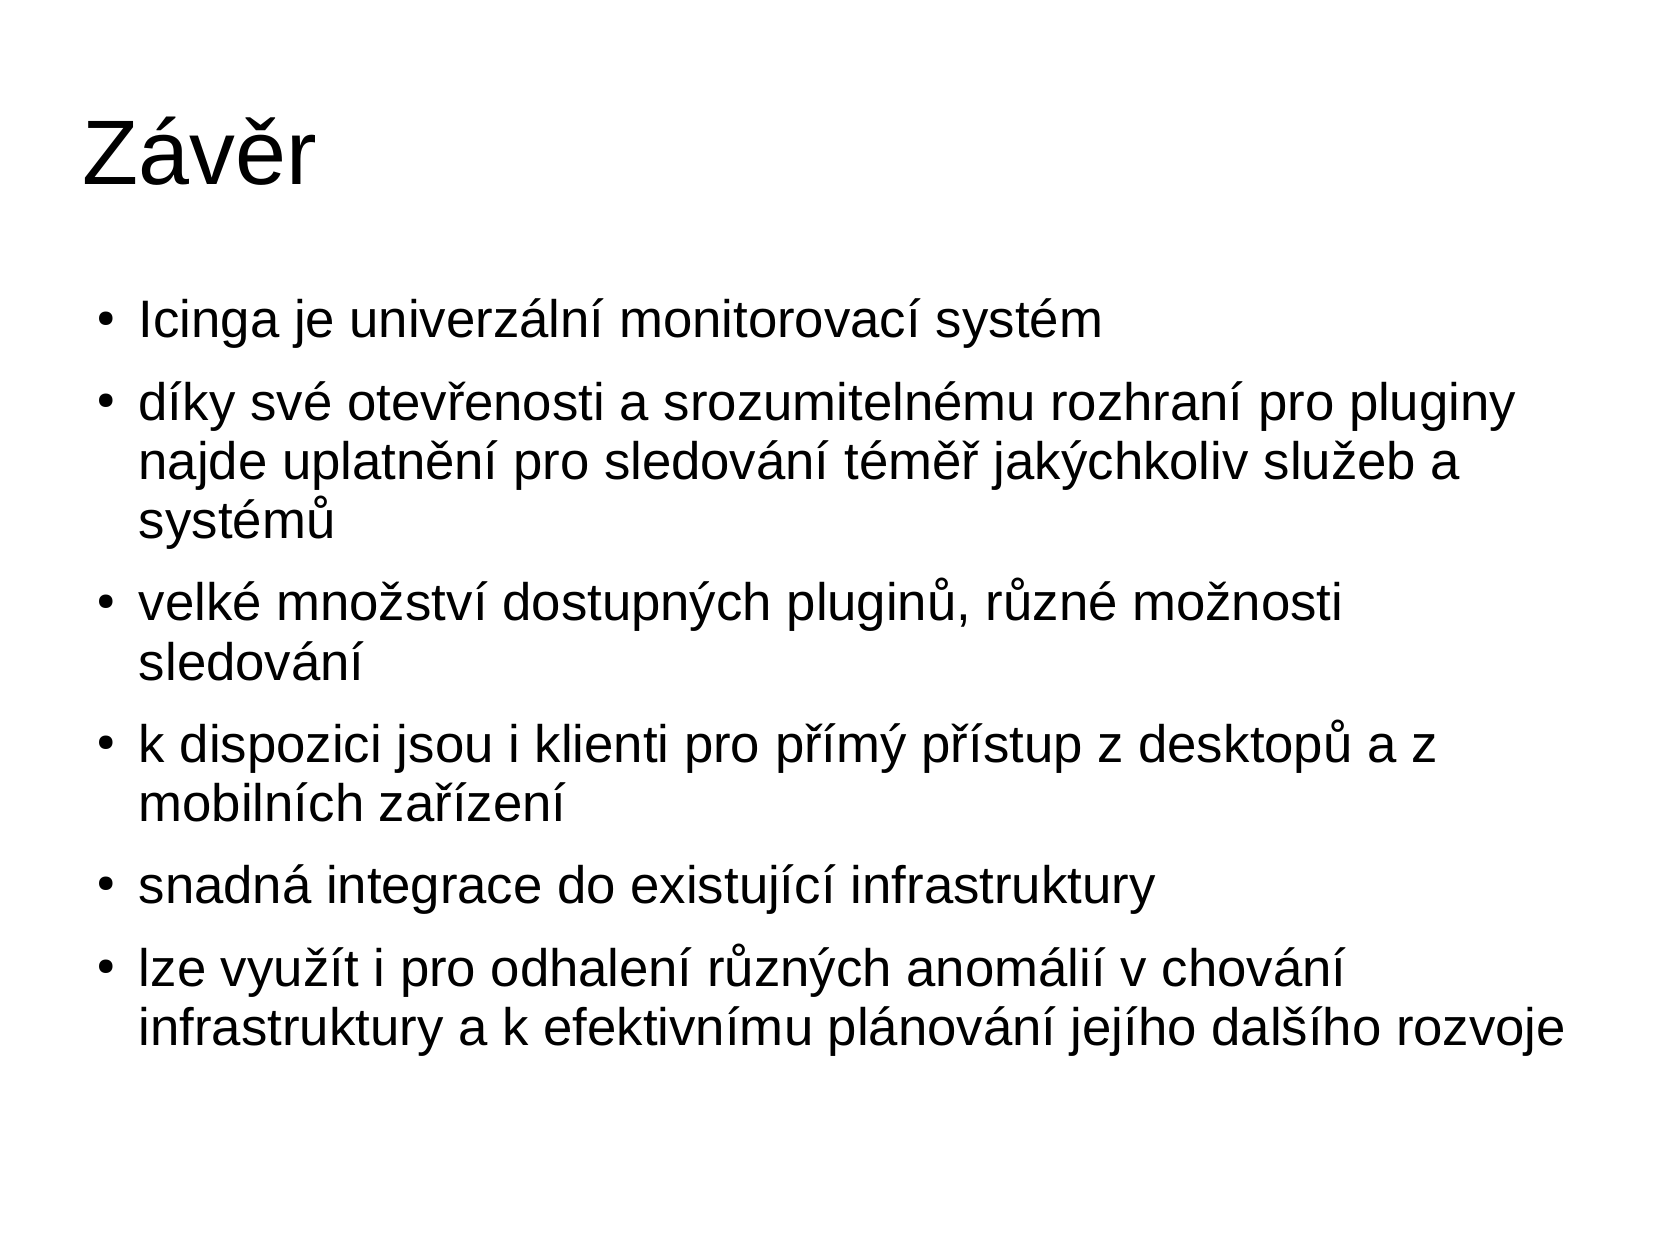

# Závěr
Icinga je univerzální monitorovací systém
díky své otevřenosti a srozumitelnému rozhraní pro pluginy najde uplatnění pro sledování téměř jakýchkoliv služeb a systémů
velké množství dostupných pluginů, různé možnosti sledování
k dispozici jsou i klienti pro přímý přístup z desktopů a z mobilních zařízení
snadná integrace do existující infrastruktury
lze využít i pro odhalení různých anomálií v chování infrastruktury a k efektivnímu plánování jejího dalšího rozvoje